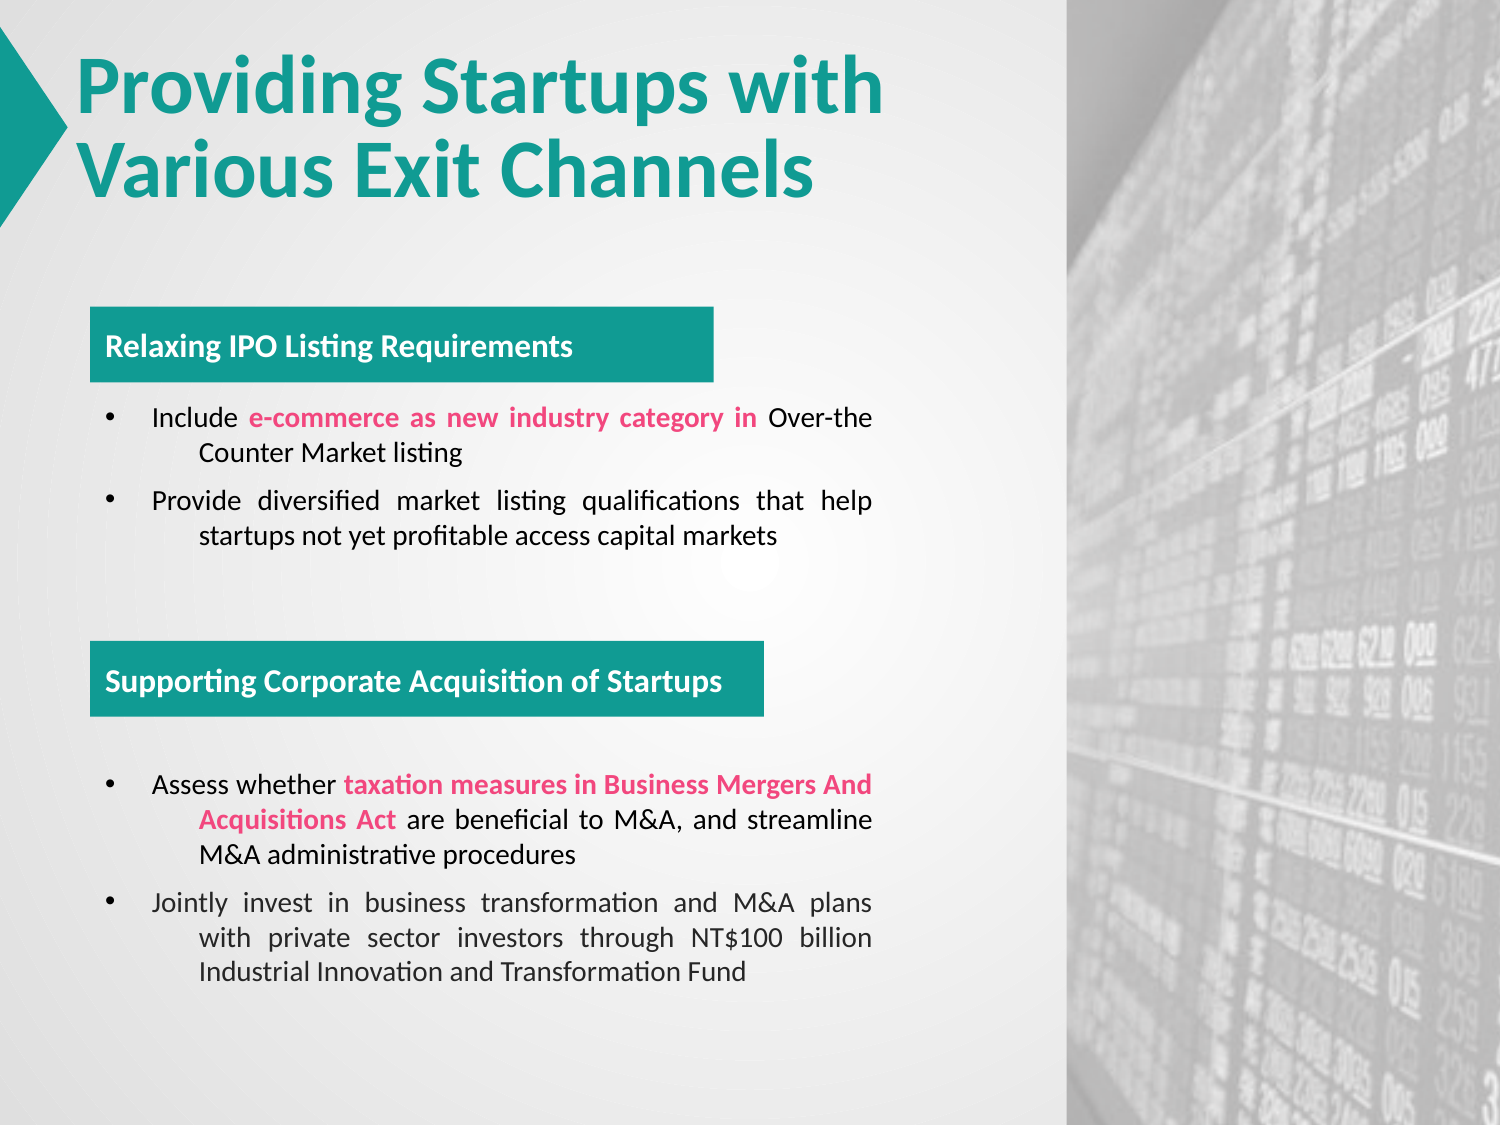

Providing Startups with Various Exit Channels
Relaxing IPO Listing Requirements
Include e-commerce as new industry category in Over-the Counter Market listing
Provide diversified market listing qualifications that help startups not yet profitable access capital markets
Supporting Corporate Acquisition of Startups
Assess whether taxation measures in Business Mergers And Acquisitions Act are beneficial to M&A, and streamline M&A administrative procedures
Jointly invest in business transformation and M&A plans with private sector investors through NT$100 billion Industrial Innovation and Transformation Fund